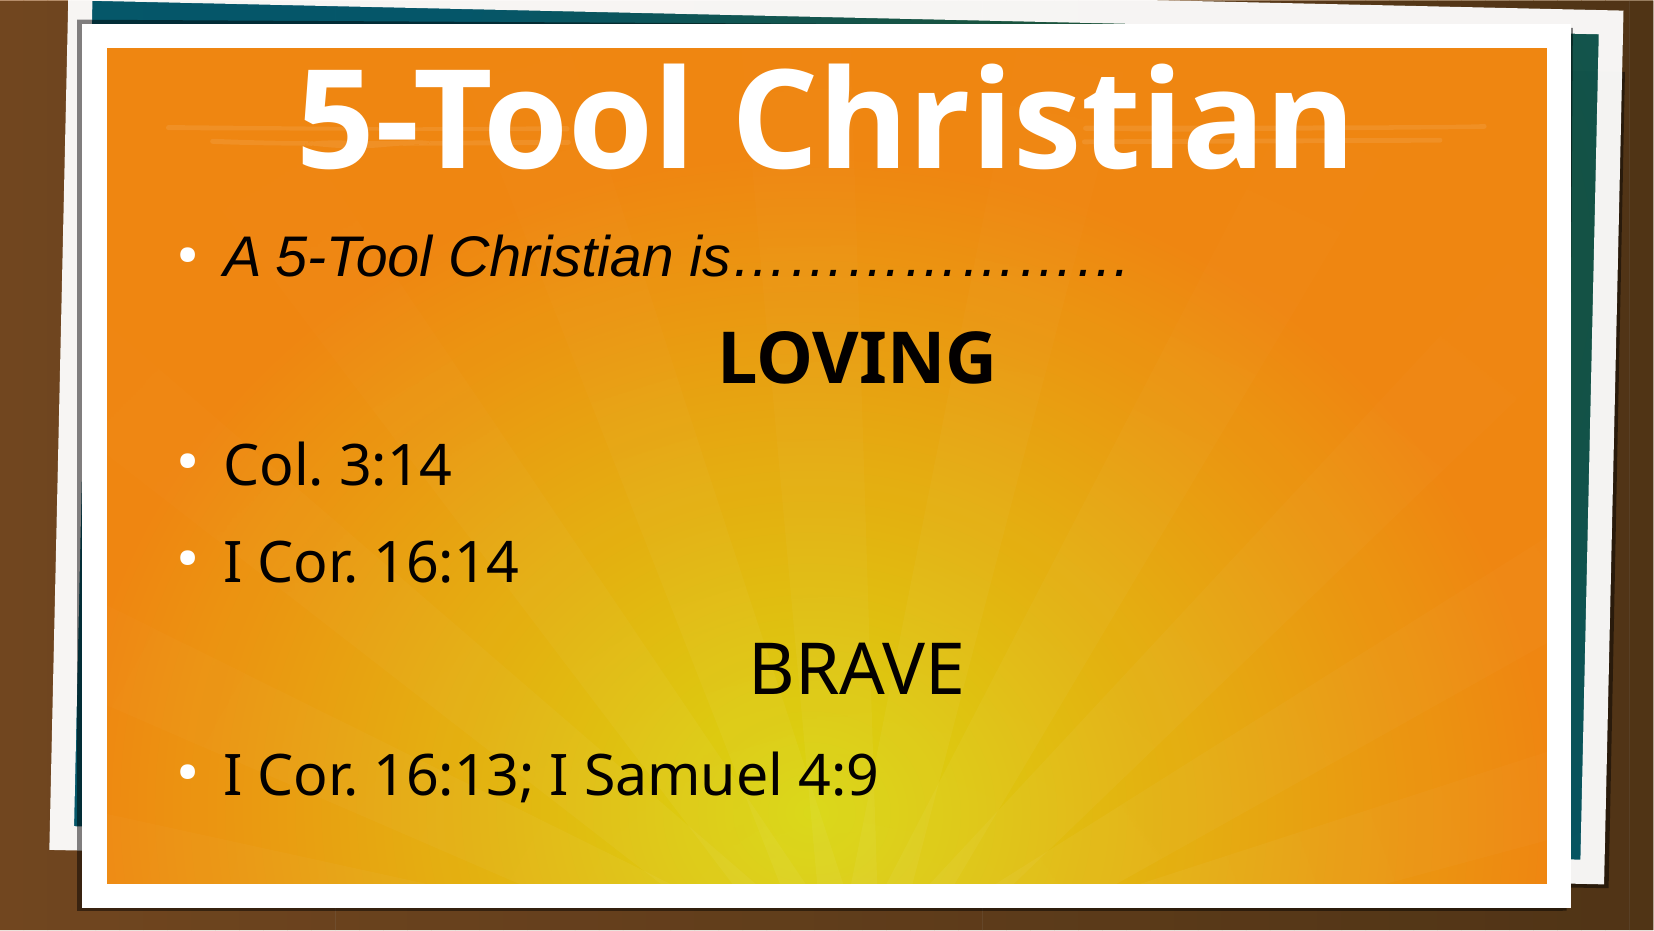

# 5-Tool Christian
A 5-Tool Christian is…………………
LOVING
Col. 3:14
I Cor. 16:14
BRAVE
I Cor. 16:13; I Samuel 4:9